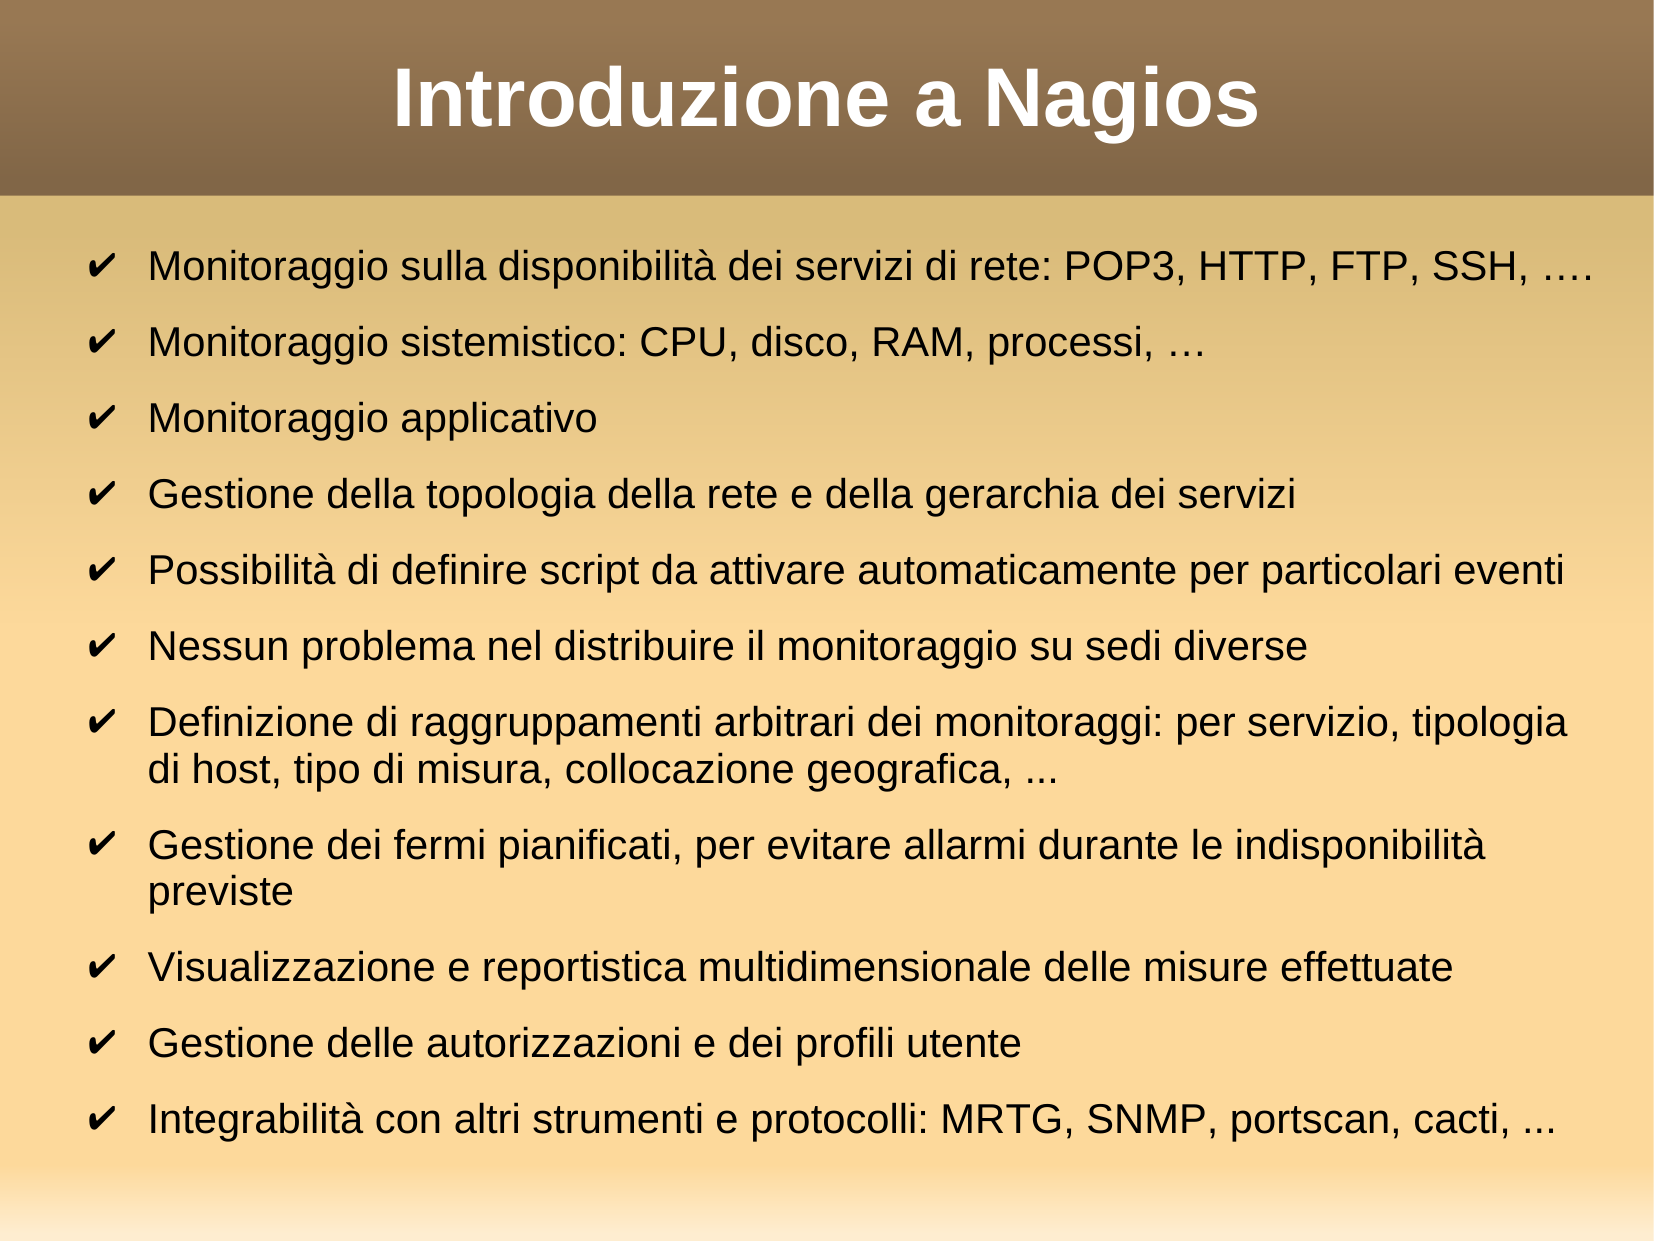

Introduzione a Nagios
# Monitoraggio sulla disponibilità dei servizi di rete: POP3, HTTP, FTP, SSH, ….
Monitoraggio sistemistico: CPU, disco, RAM, processi, …
Monitoraggio applicativo
Gestione della topologia della rete e della gerarchia dei servizi
Possibilità di definire script da attivare automaticamente per particolari eventi
Nessun problema nel distribuire il monitoraggio su sedi diverse
Definizione di raggruppamenti arbitrari dei monitoraggi: per servizio, tipologia di host, tipo di misura, collocazione geografica, ...
Gestione dei fermi pianificati, per evitare allarmi durante le indisponibilità previste
Visualizzazione e reportistica multidimensionale delle misure effettuate
Gestione delle autorizzazioni e dei profili utente
Integrabilità con altri strumenti e protocolli: MRTG, SNMP, portscan, cacti, ...